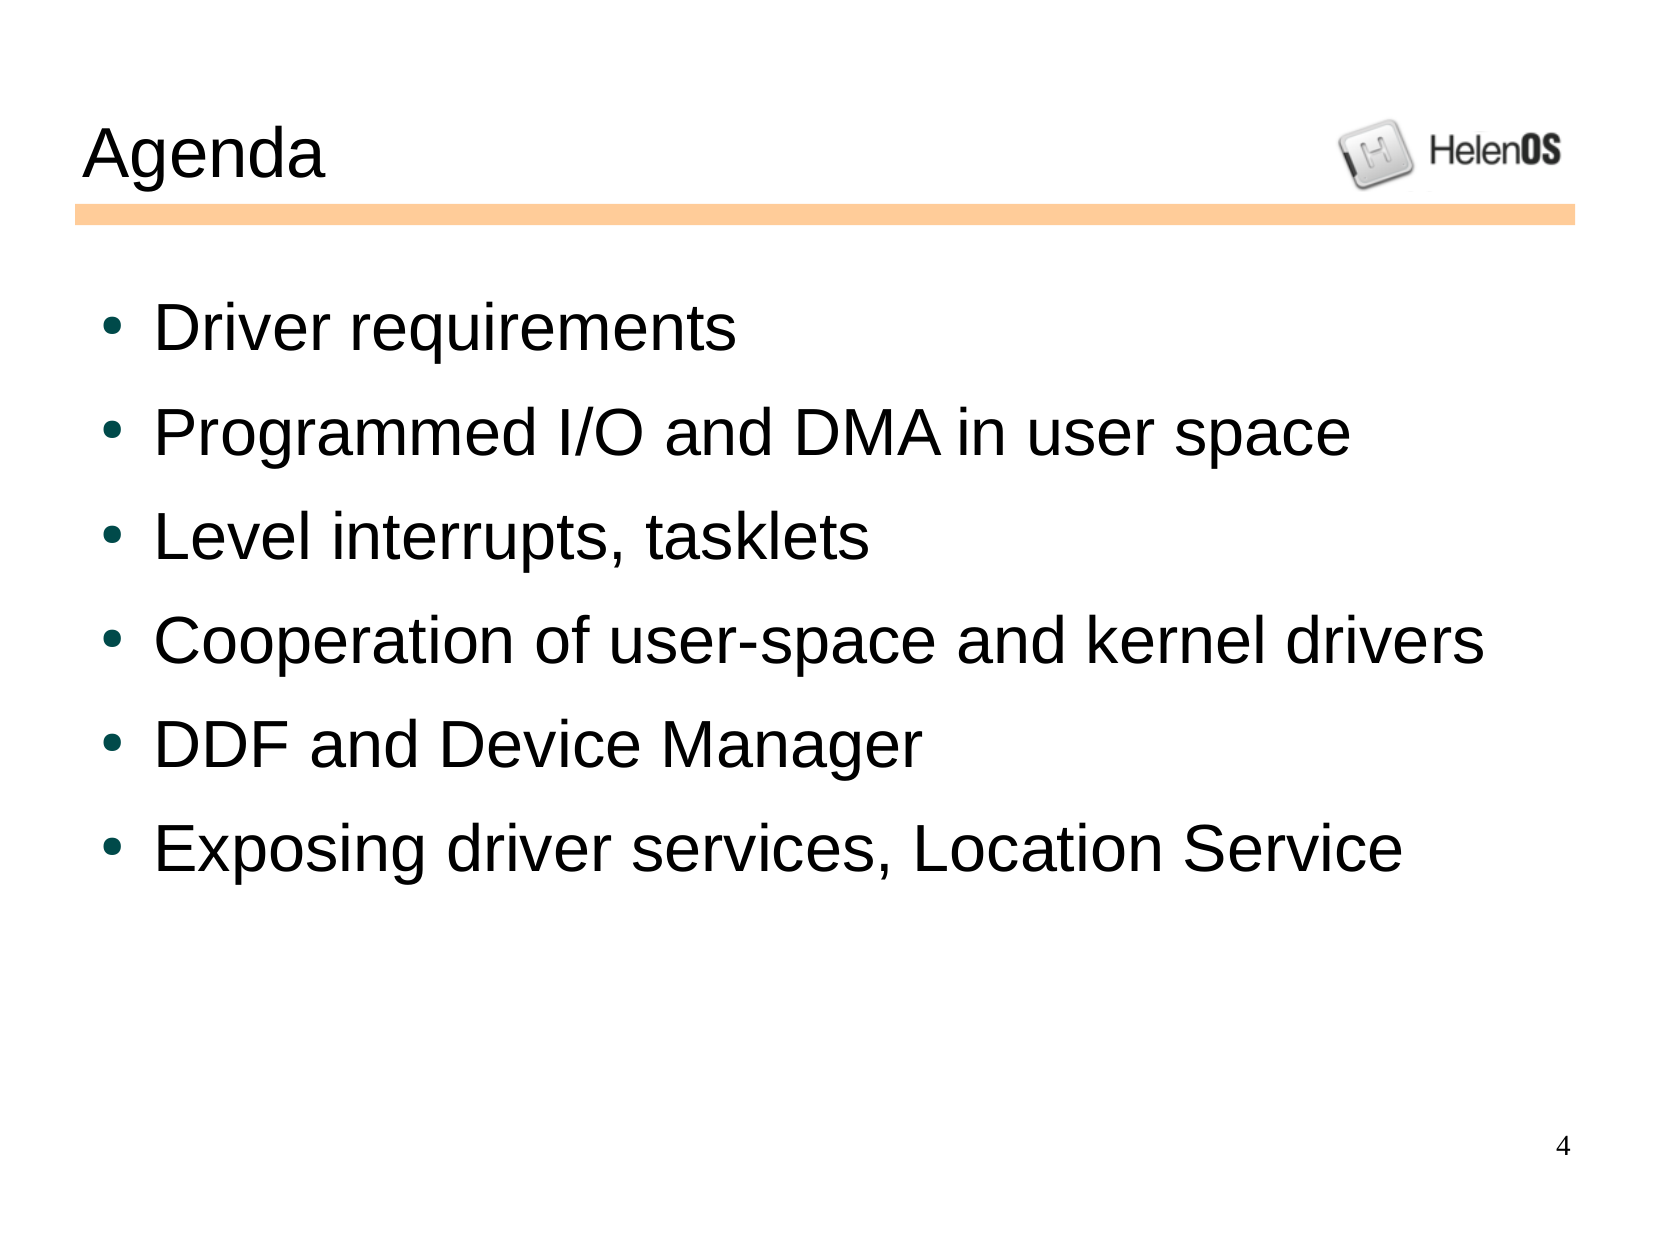

# Agenda
Driver requirements
Programmed I/O and DMA in user space
Level interrupts, tasklets
Cooperation of user-space and kernel drivers
DDF and Device Manager
Exposing driver services, Location Service
4